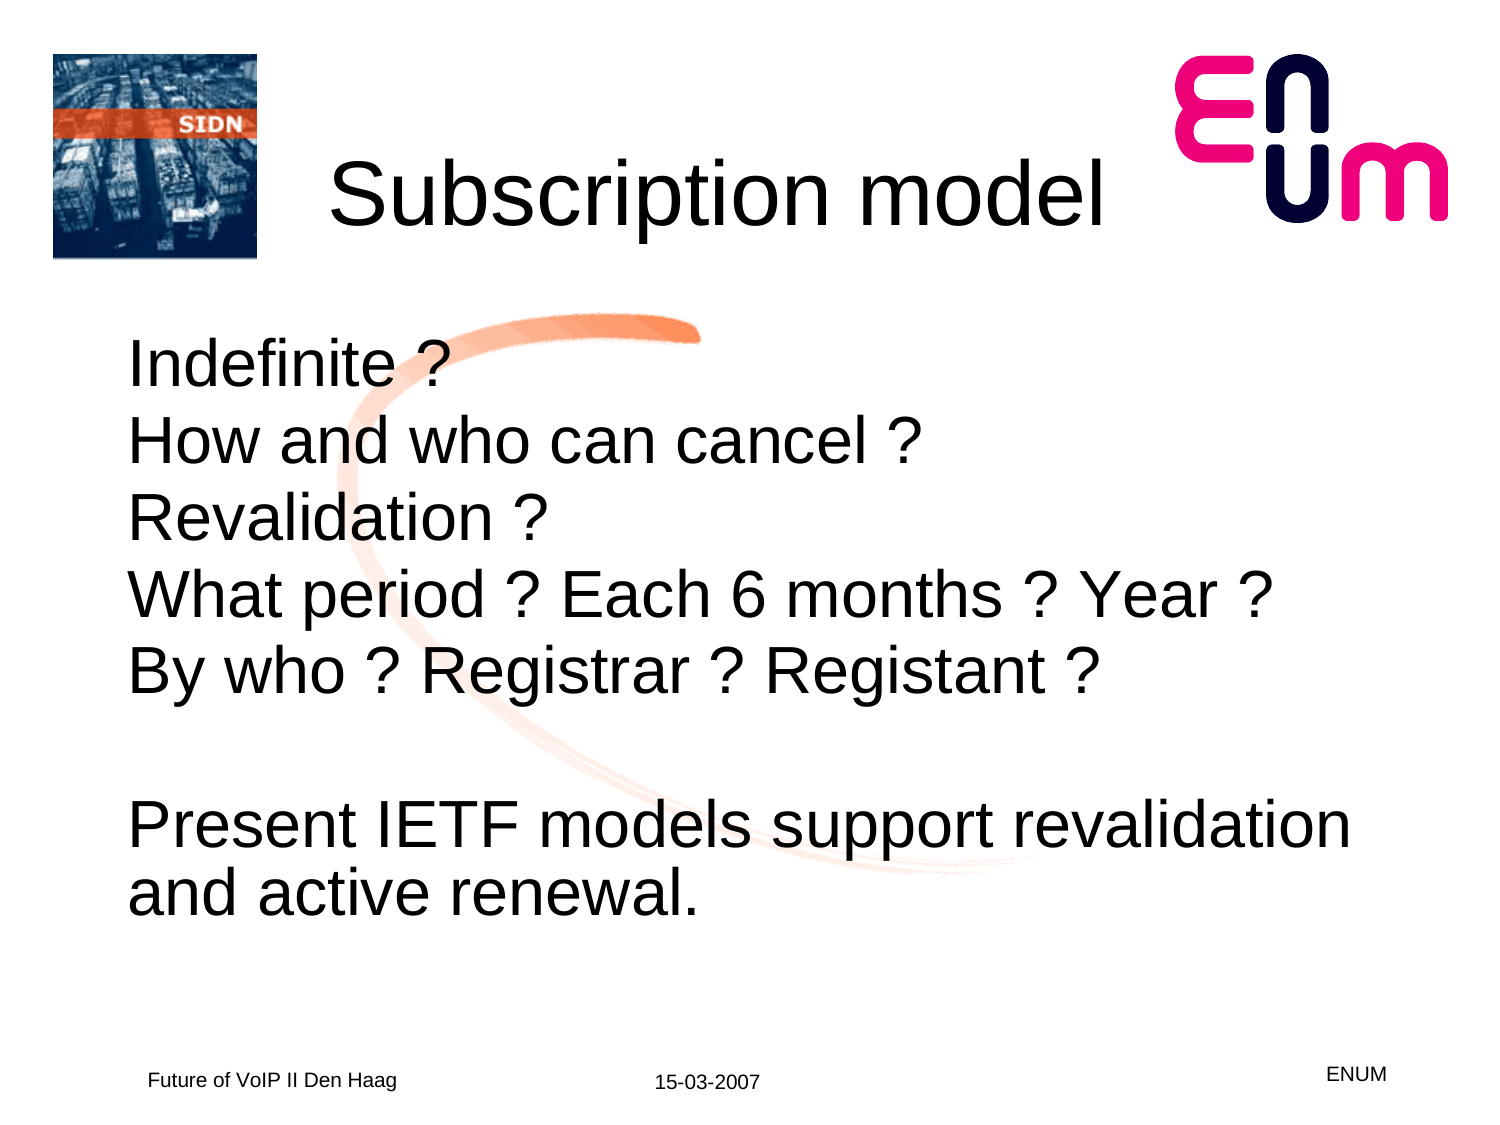

# Subscription model
Indefinite ?
How and who can cancel ?
Revalidation ?
What period ? Each 6 months ? Year ?
By who ? Registrar ? Registant ?
Present IETF models support revalidation and active renewal.